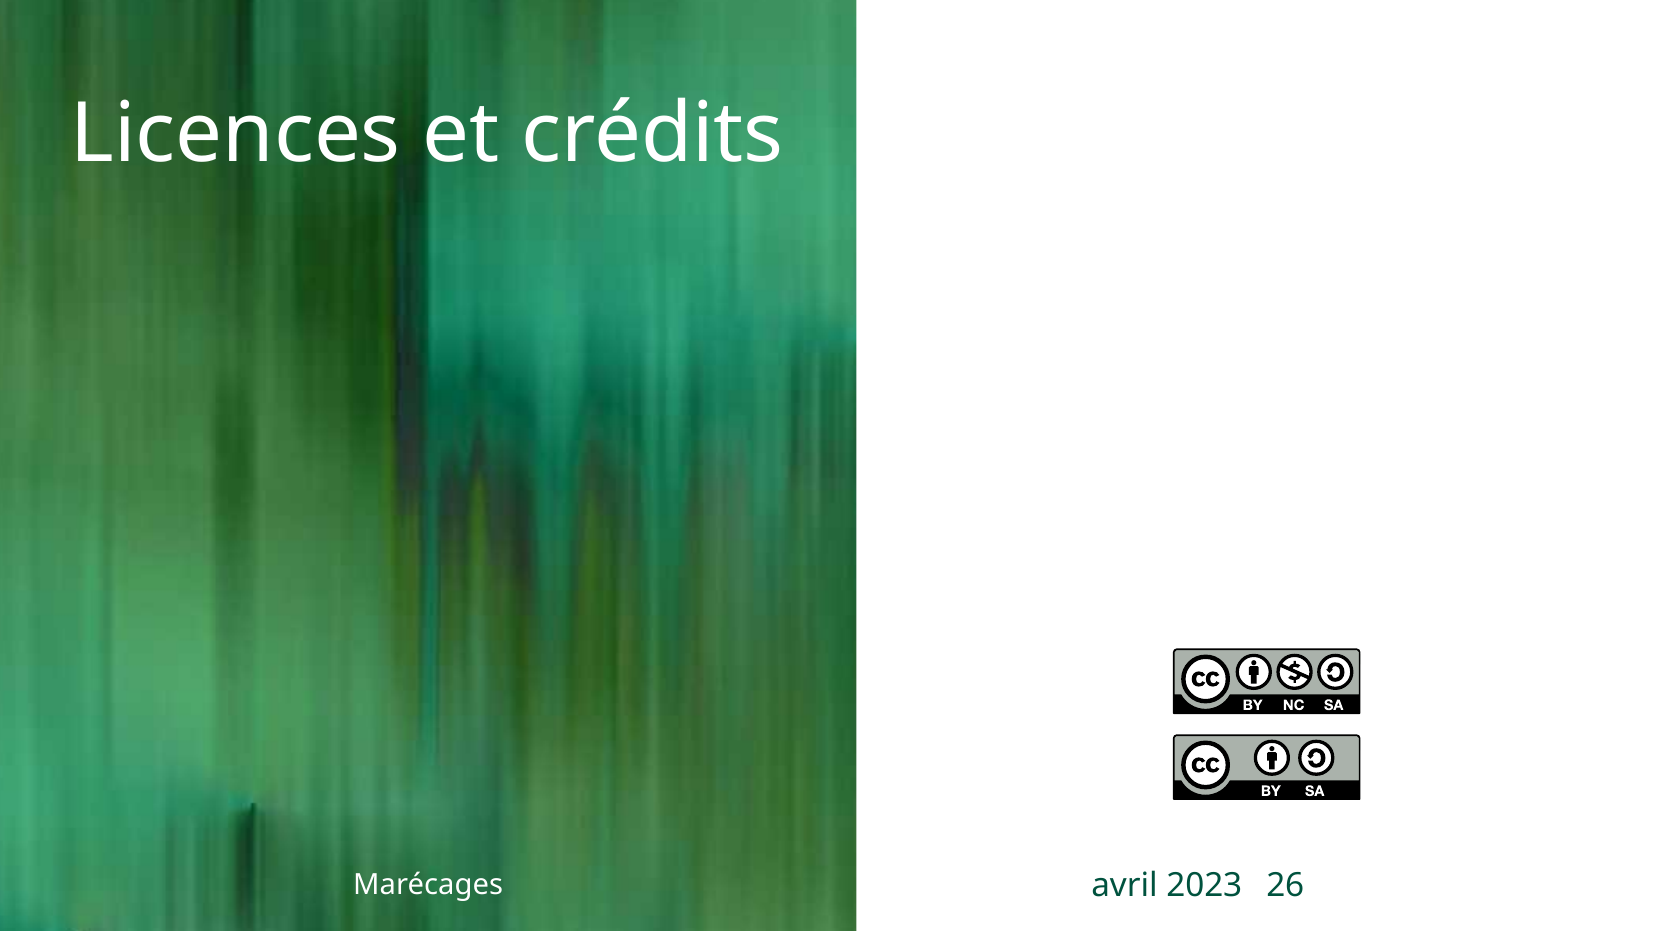

# Licences et crédits
Marécages
26
avril 2023